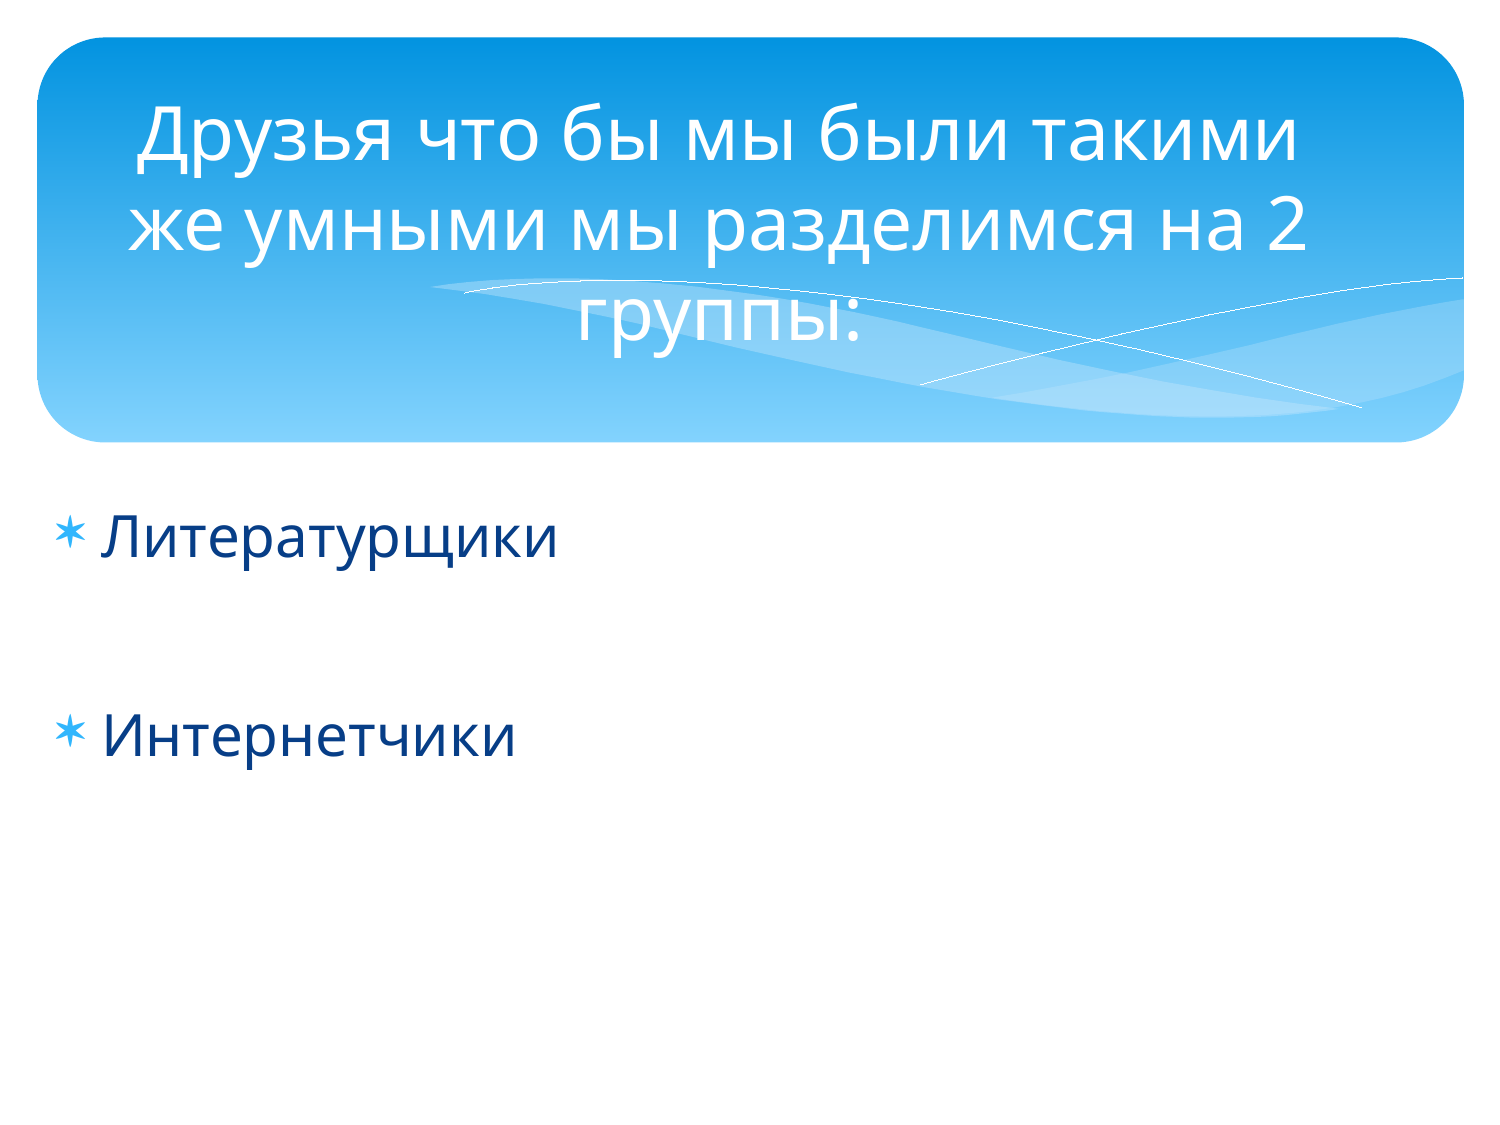

Друзья что бы мы были такими же умными мы разделимся на 2 группы:
# Литературщики
Интернетчики
Каждый ученик предложит: плакат или раскраску о своём герое в книге